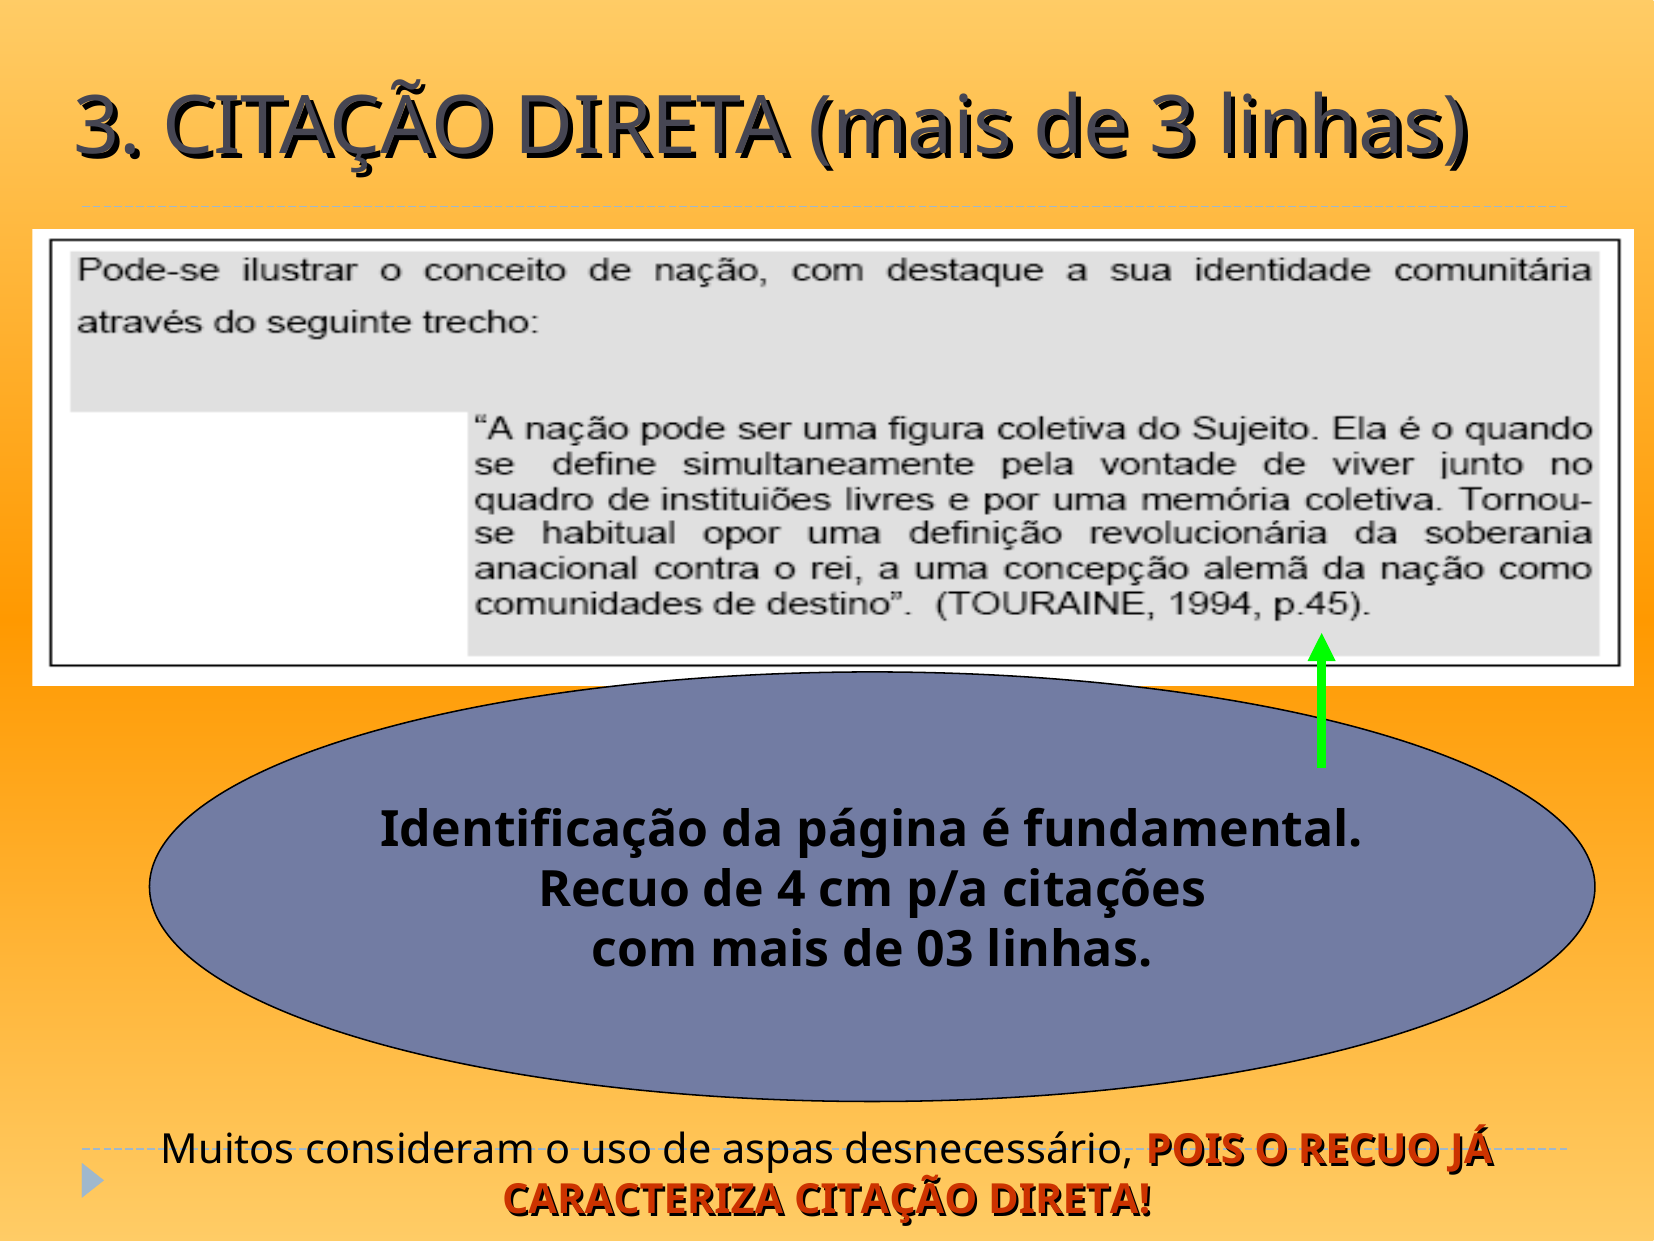

# 3. CITAÇÃO DIRETA (mais de 3 linhas)
Identificação da página é fundamental.
 Recuo de 4 cm p/a citações
com mais de 03 linhas.
Muitos consideram o uso de aspas desnecessário, POIS O RECUO JÁ CARACTERIZA CITAÇÃO DIRETA!